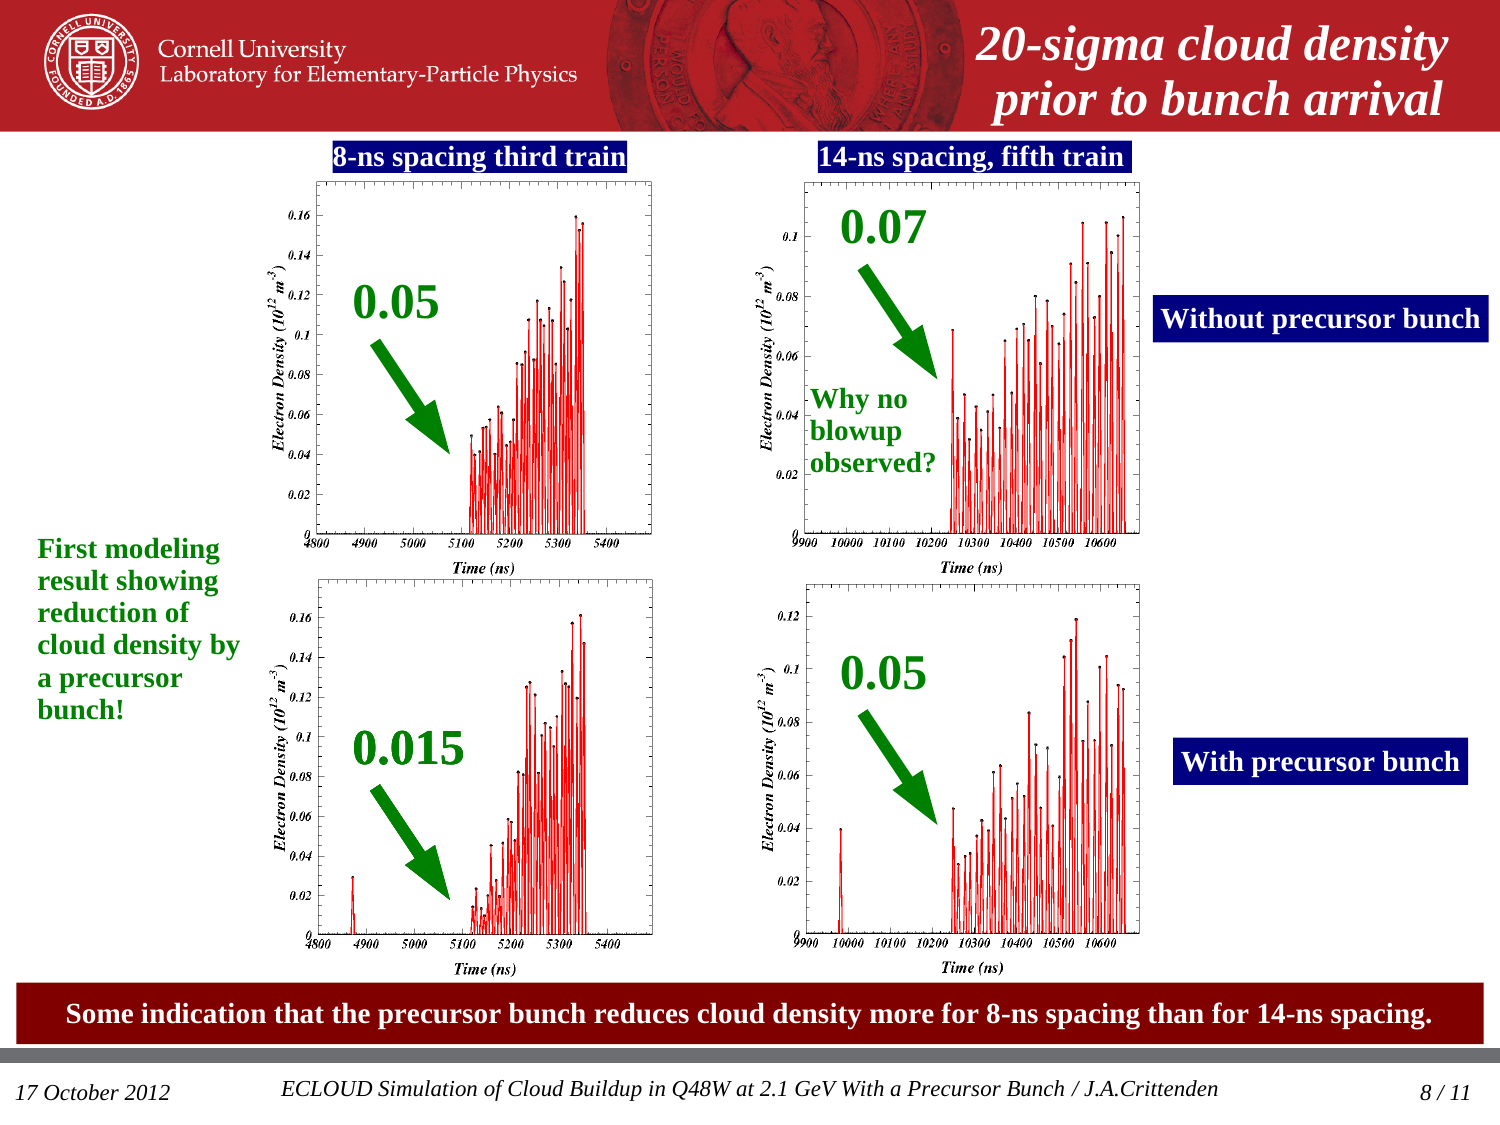

# 20-sigma cloud density prior to bunch arrival
8-ns spacing third train
14-ns spacing, fifth train
0.07
0.05
Without precursor bunch
Why no blowup observed?
First modeling result showing reduction of cloud density by a precursor bunch!
0.05
0.015
0.015
0.015
With precursor bunch
Some indication that the precursor bunch reduces cloud density more for 8-ns spacing than for 14-ns spacing.